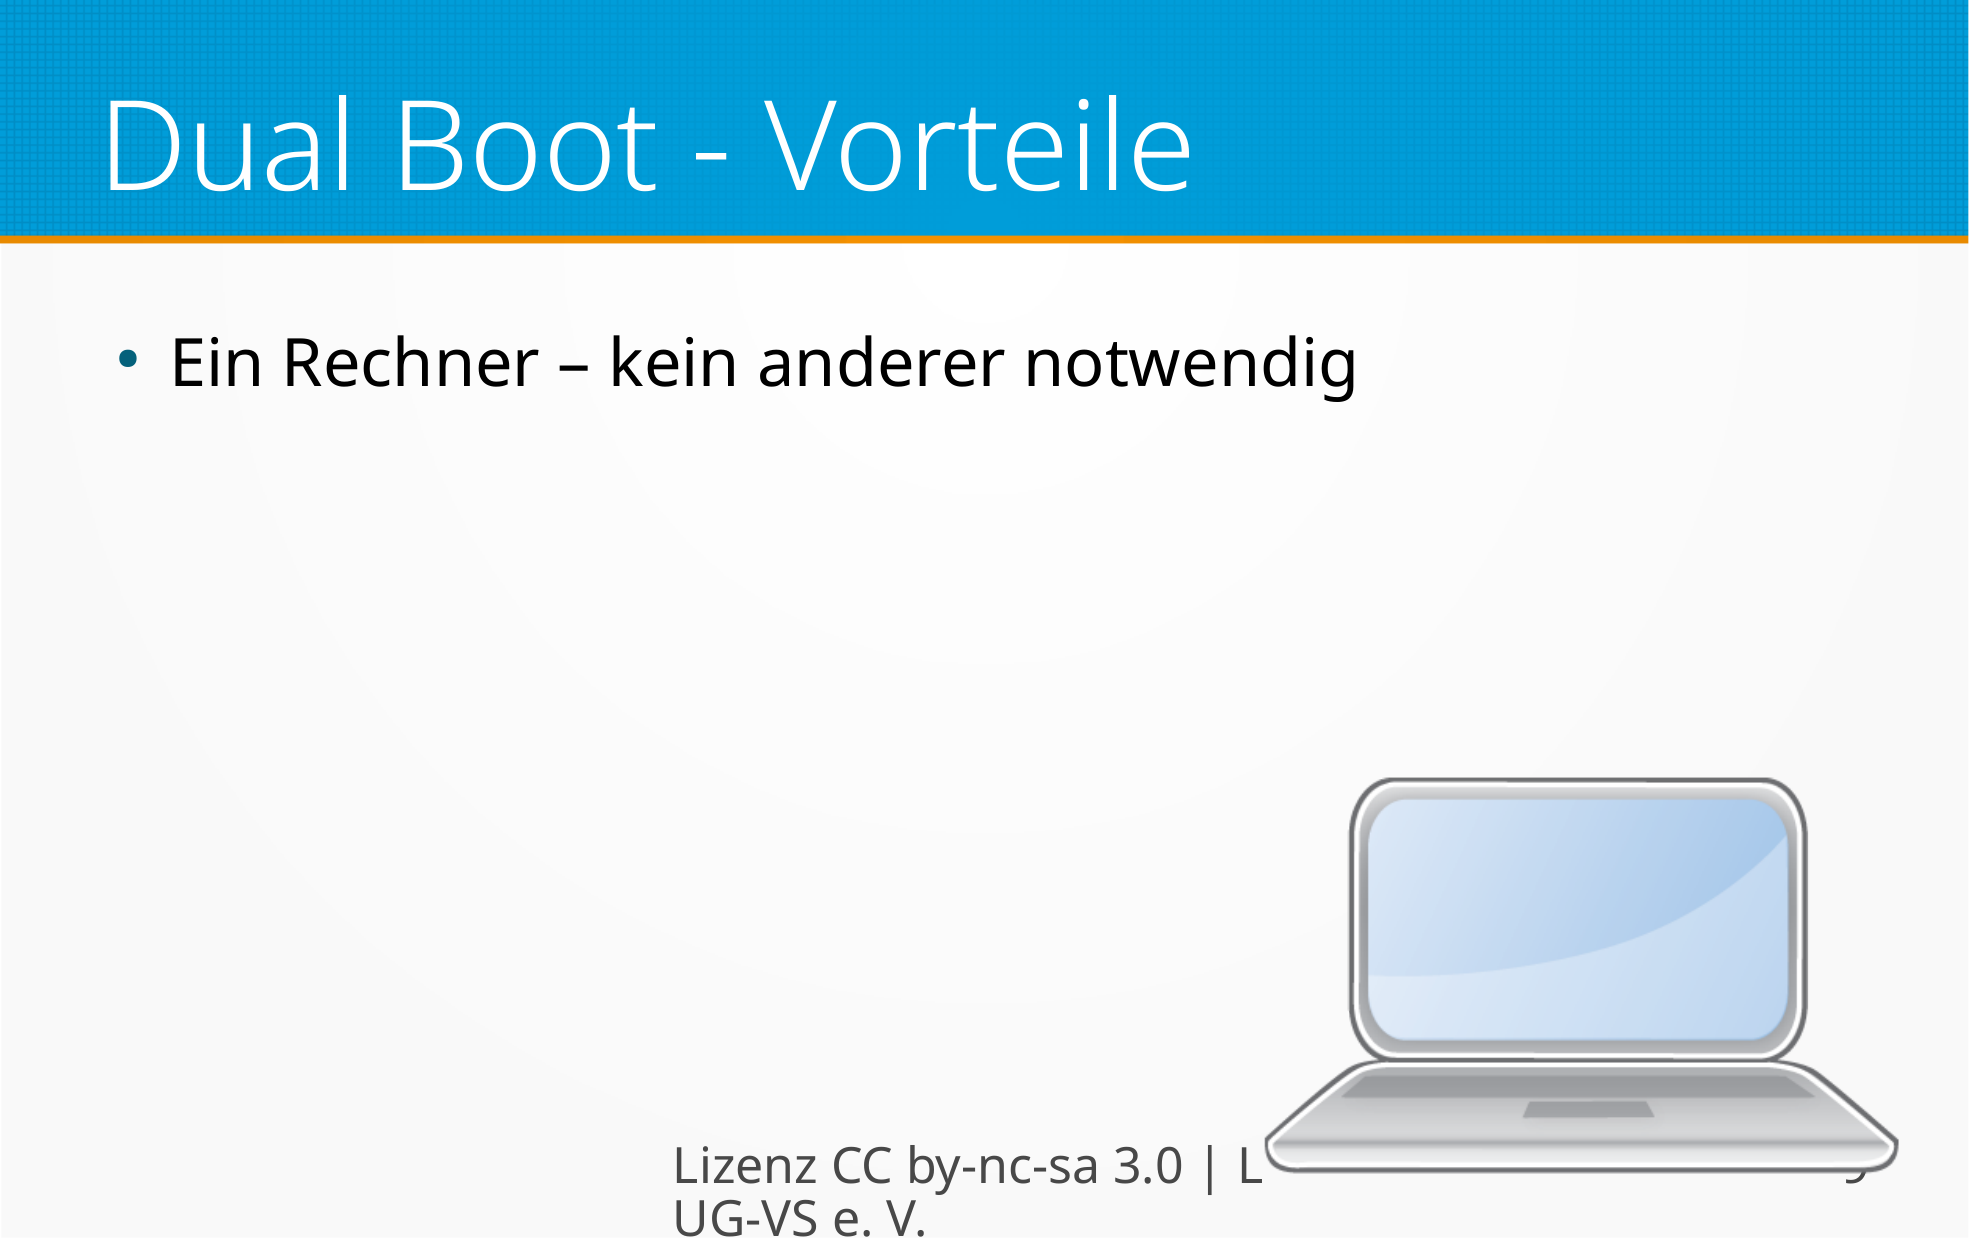

# Dual Boot - Vorteile
Ein Rechner – kein anderer notwendig
Lizenz CC by-nc-sa 3.0 | LUG-VS e. V.
9